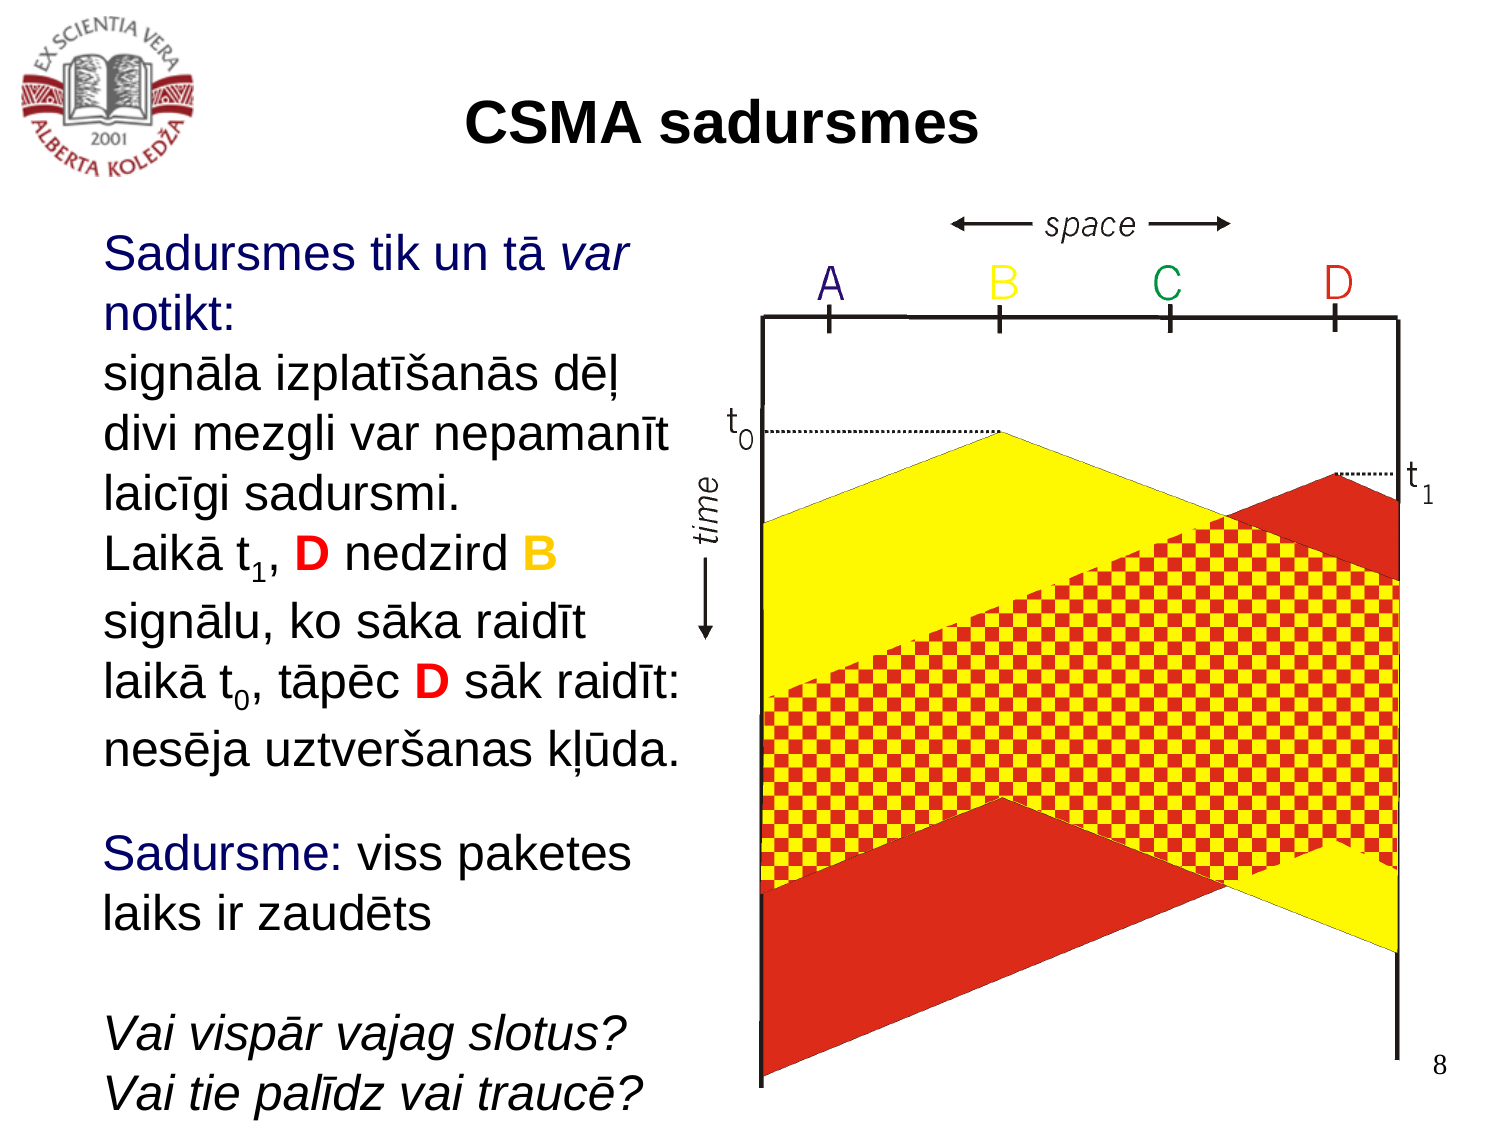

# CSMA sadursmes
Sadursmes tik un tā var notikt:
signāla izplatīšanās dēļ divi mezgli var nepamanīt laicīgi sadursmi.
Laikā t1, D nedzird B signālu, ko sāka raidīt laikā t0, tāpēc D sāk raidīt: nesēja uztveršanas kļūda.
Sadursme: viss paketes laiks ir zaudēts
Vai vispār vajag slotus?
Vai tie palīdz vai traucē?